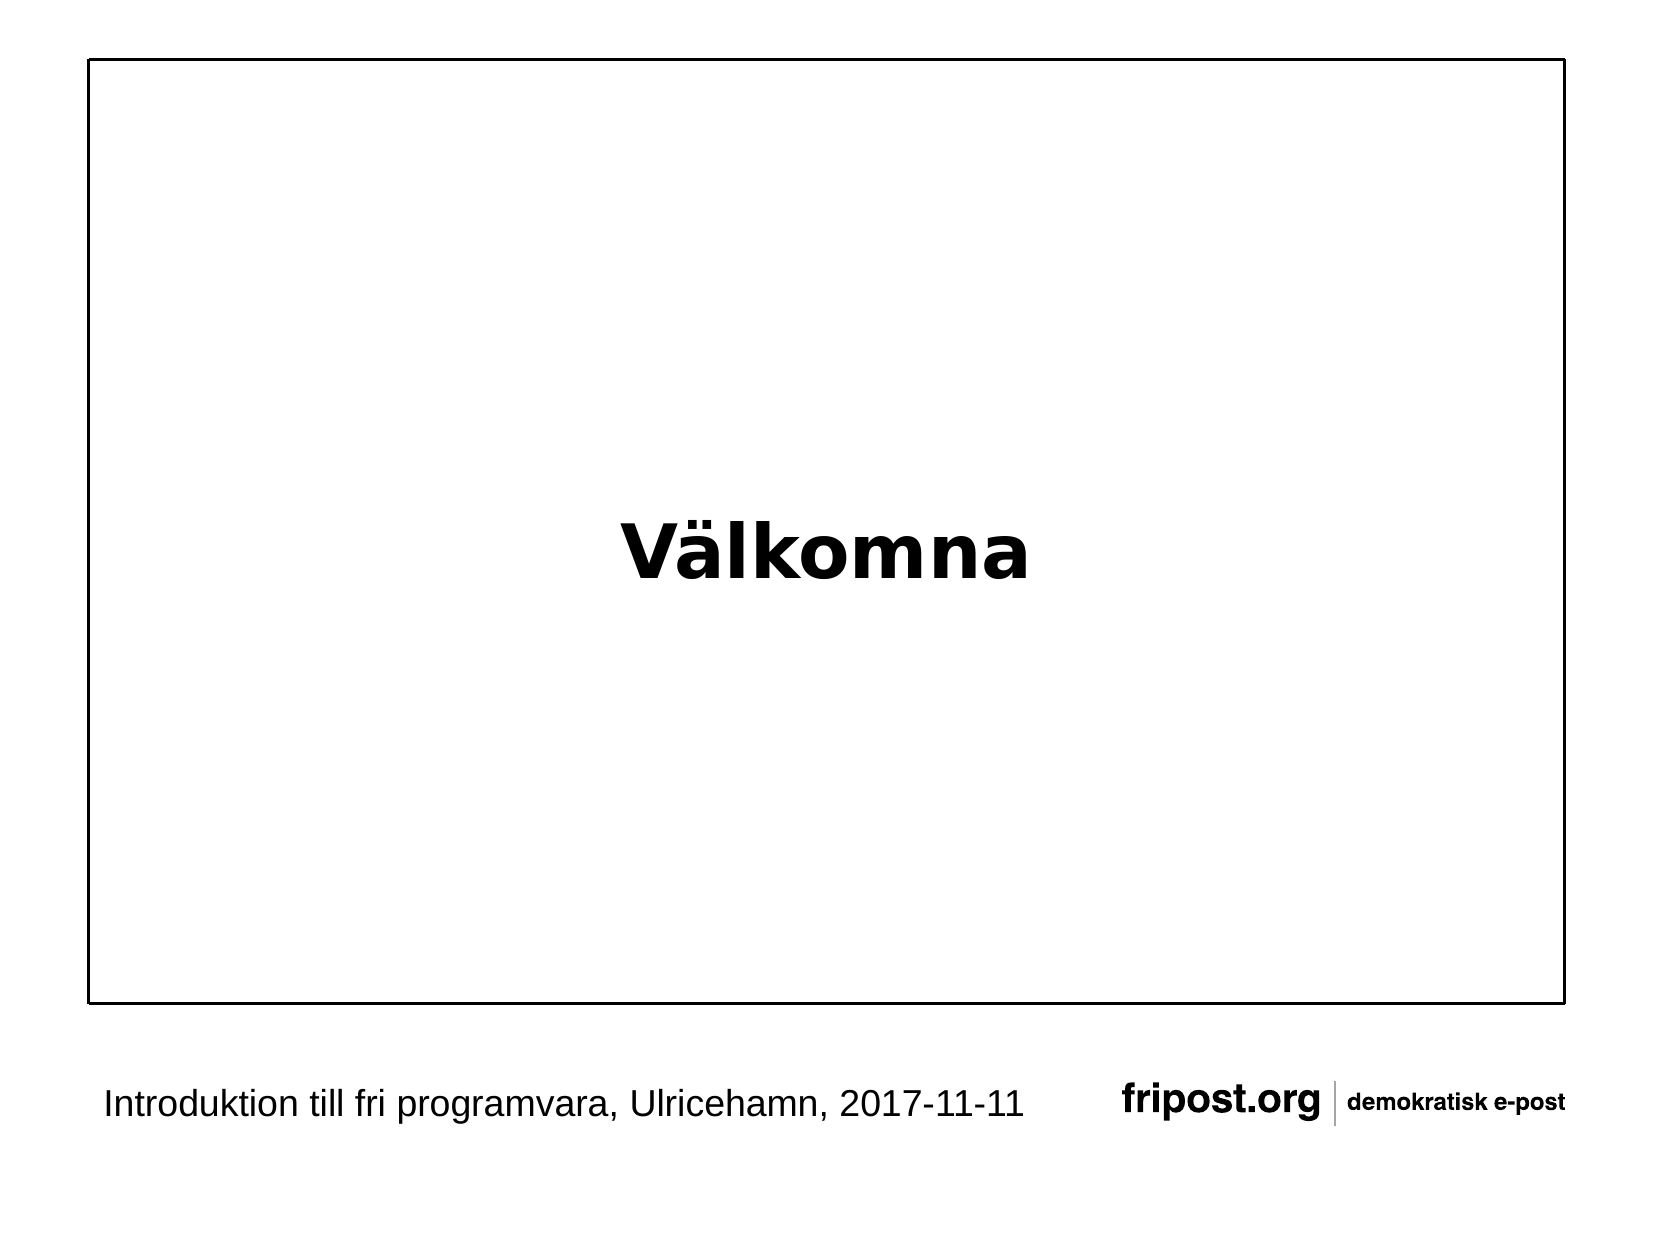

Välkomna
Introduktion till fri programvara, Ulricehamn, 2017-11-11